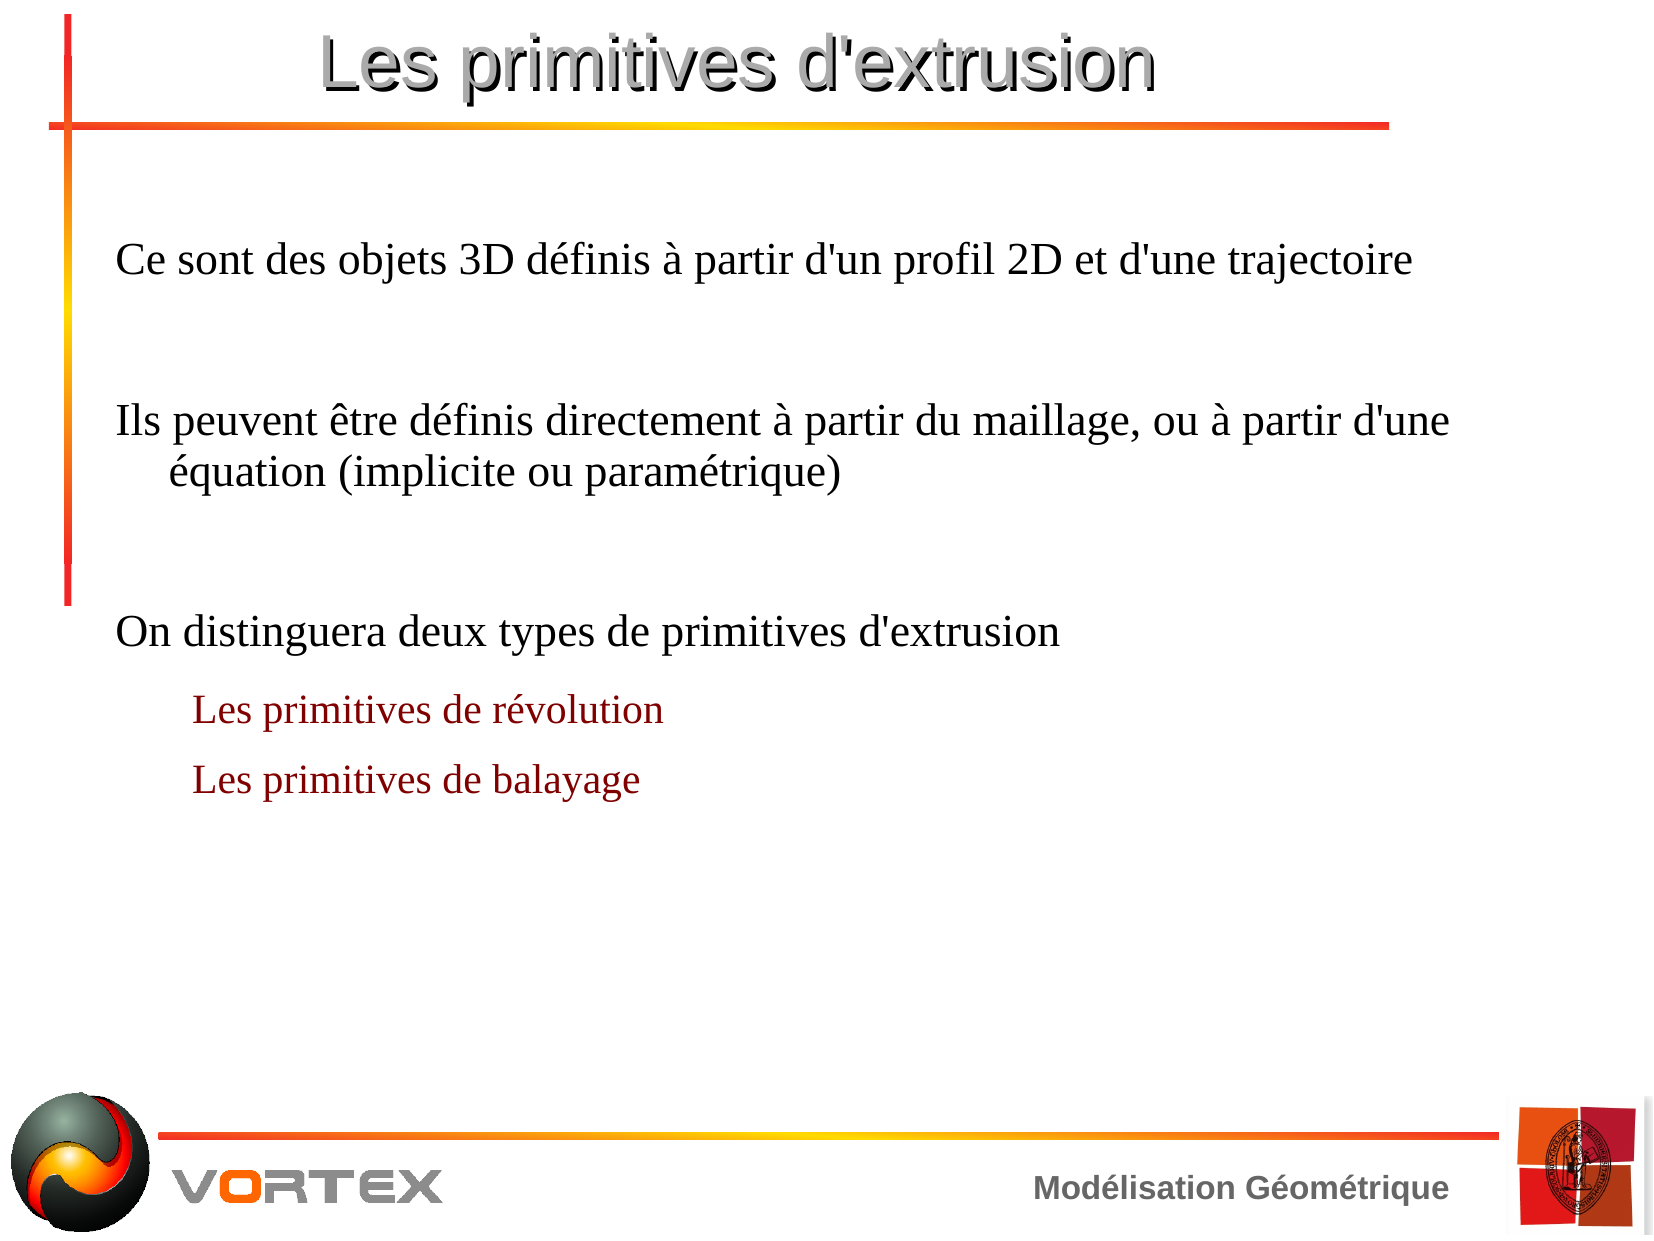

# Les primitives d'extrusion
Ce sont des objets 3D définis à partir d'un profil 2D et d'une trajectoire
Ils peuvent être définis directement à partir du maillage, ou à partir d'une équation (implicite ou paramétrique)
On distinguera deux types de primitives d'extrusion
Les primitives de révolution
Les primitives de balayage